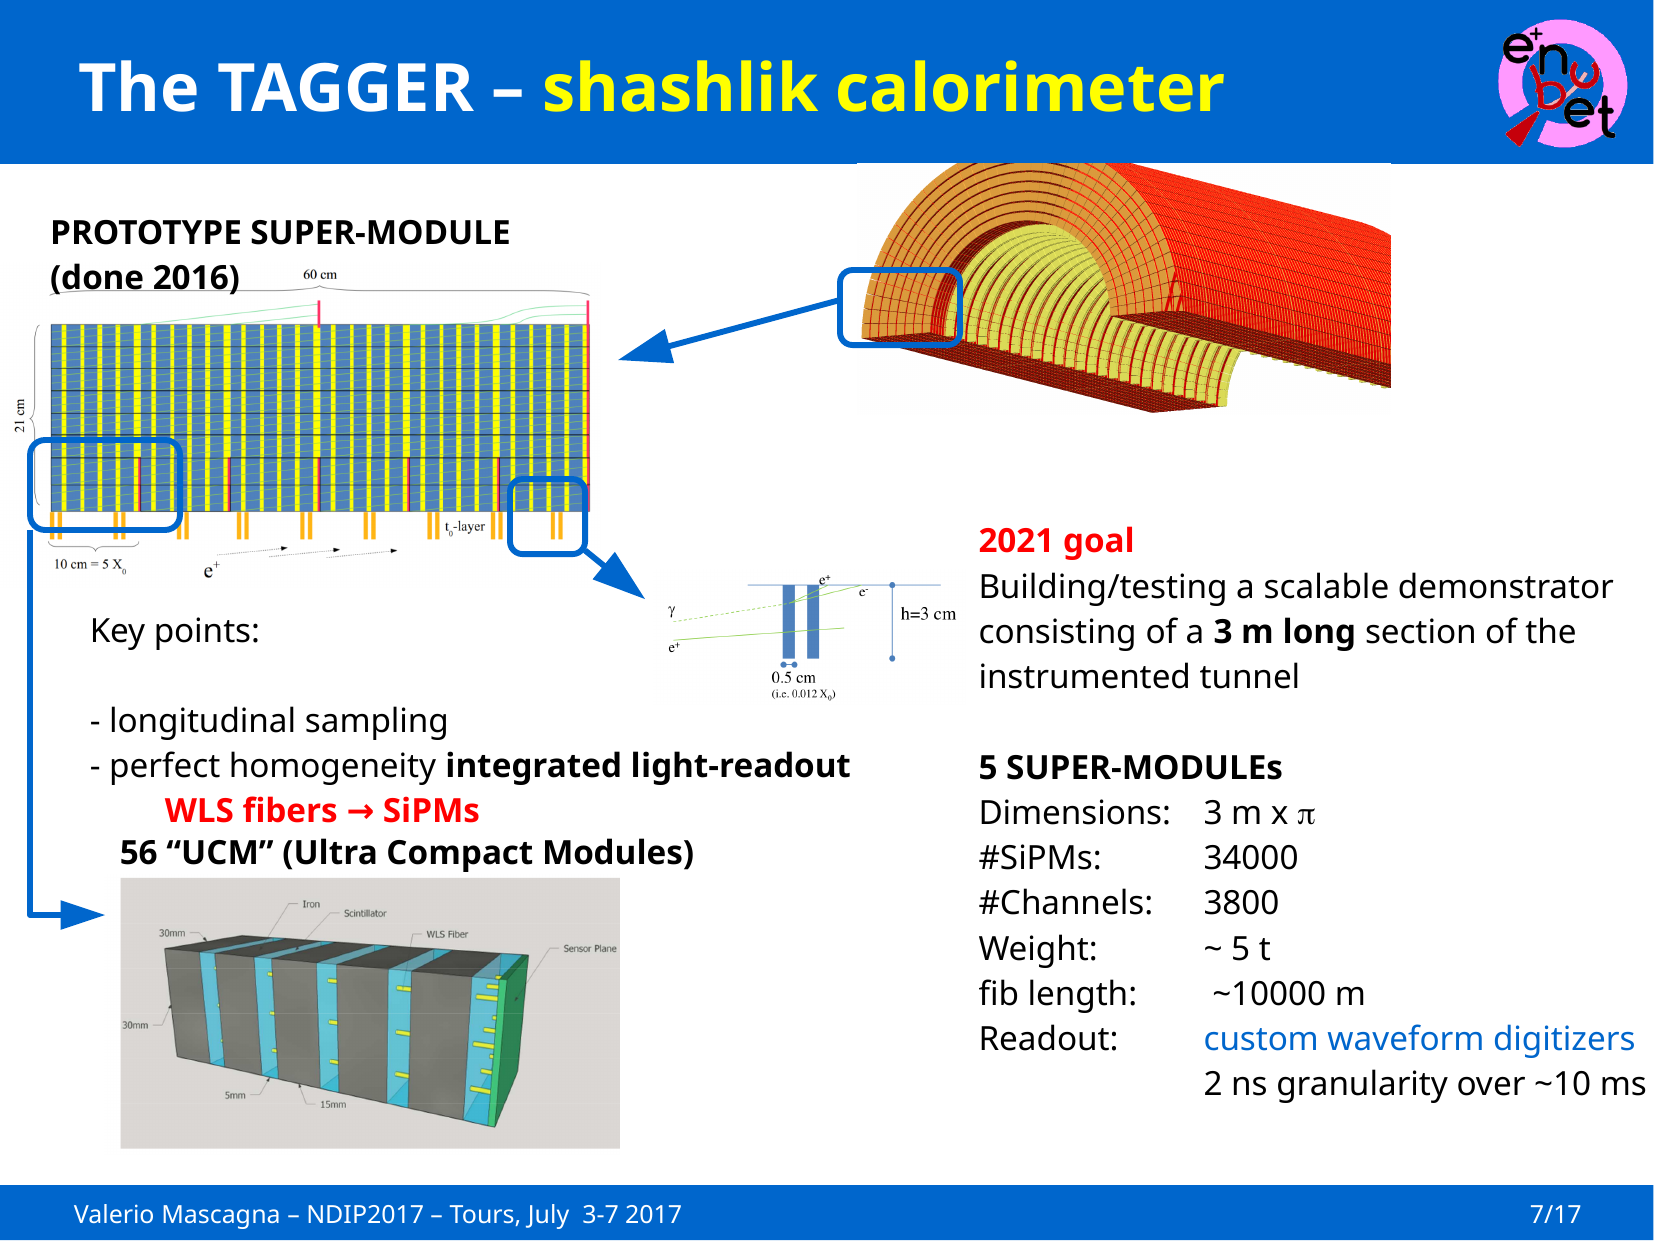

The TAGGER – shashlik calorimeter
PROTOTYPE SUPER-MODULE
(done 2016)
2021 goal
Building/testing a scalable demonstrator consisting of a 3 m long section of the instrumented tunnel
5 SUPER-MODULEs
Dimensions:	3 m x p
#SiPMs:		34000
#Channels:	3800
Weight: 		~ 5 t
fib length:	 ~10000 m
Readout: 		custom waveform digitizers
			2 ns granularity over ~10 ms
Key points:
- longitudinal sampling
- perfect homogeneity integrated light-readout
	WLS fibers → SiPMs
56 “UCM” (Ultra Compact Modules)
d
7